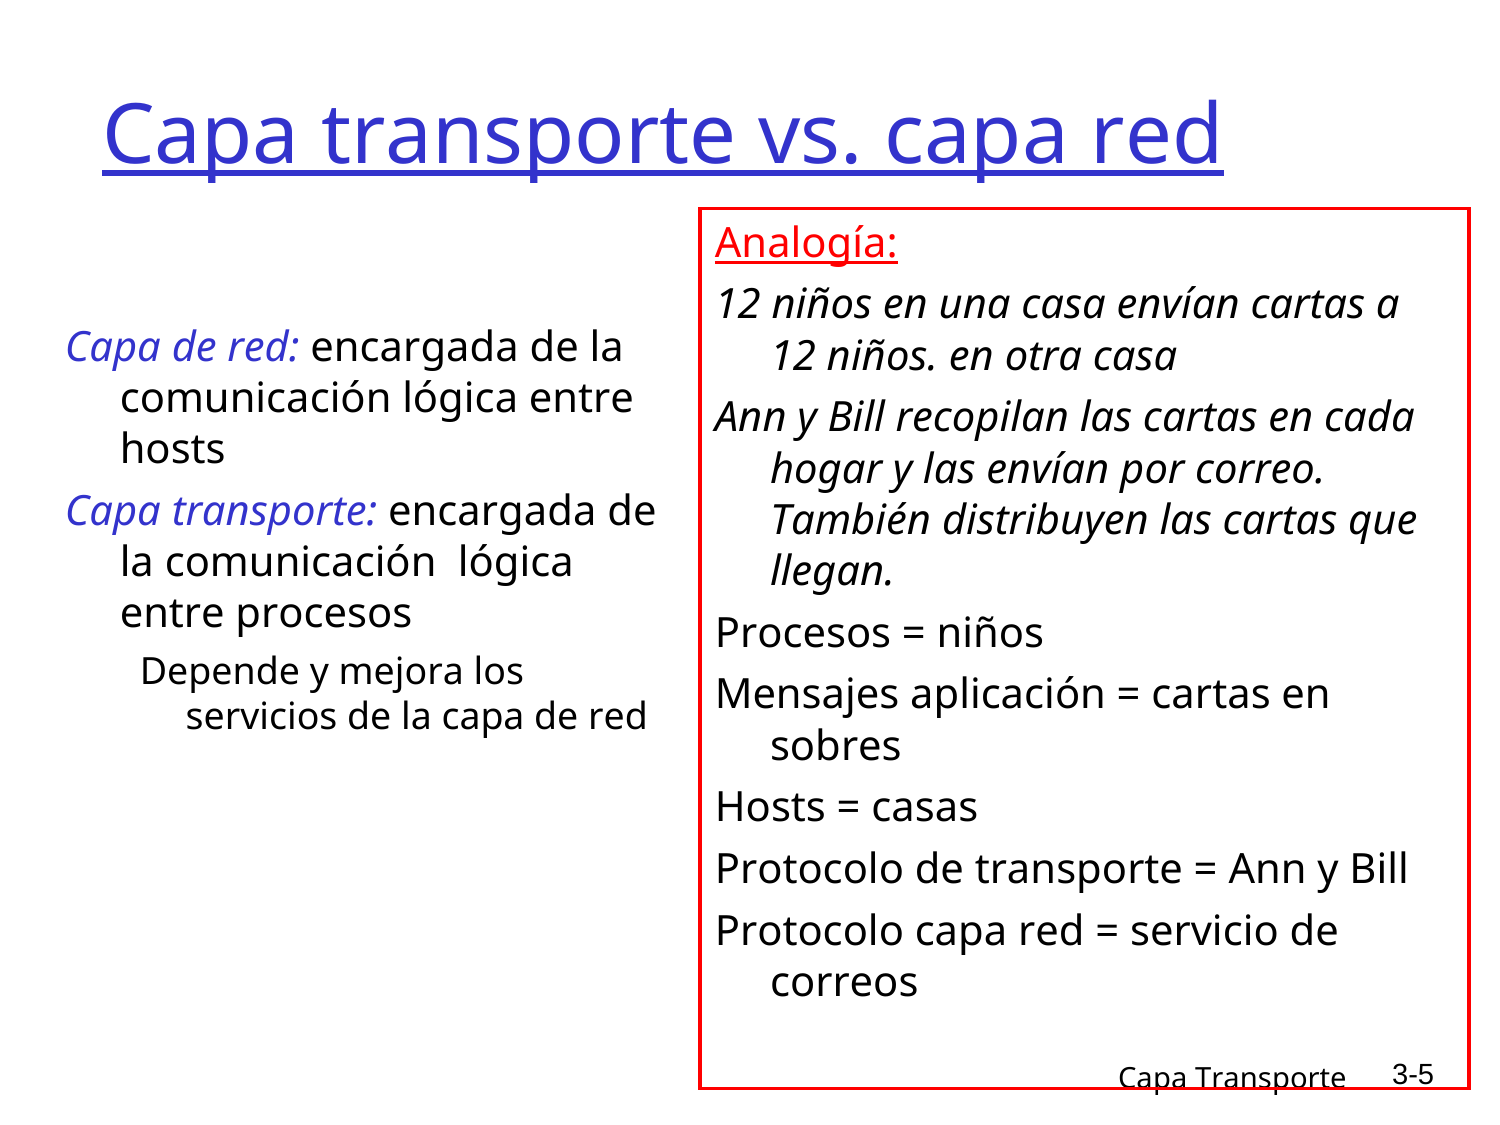

# Capa transporte vs. capa red
Analogía:
12 niños en una casa envían cartas a 12 niños. en otra casa
Ann y Bill recopilan las cartas en cada hogar y las envían por correo. También distribuyen las cartas que llegan.
Procesos = niños
Mensajes aplicación = cartas en sobres
Hosts = casas
Protocolo de transporte = Ann y Bill
Protocolo capa red = servicio de correos
Capa de red: encargada de la comunicación lógica entre hosts
Capa transporte: encargada de la comunicación lógica entre procesos
Depende y mejora los servicios de la capa de red
5